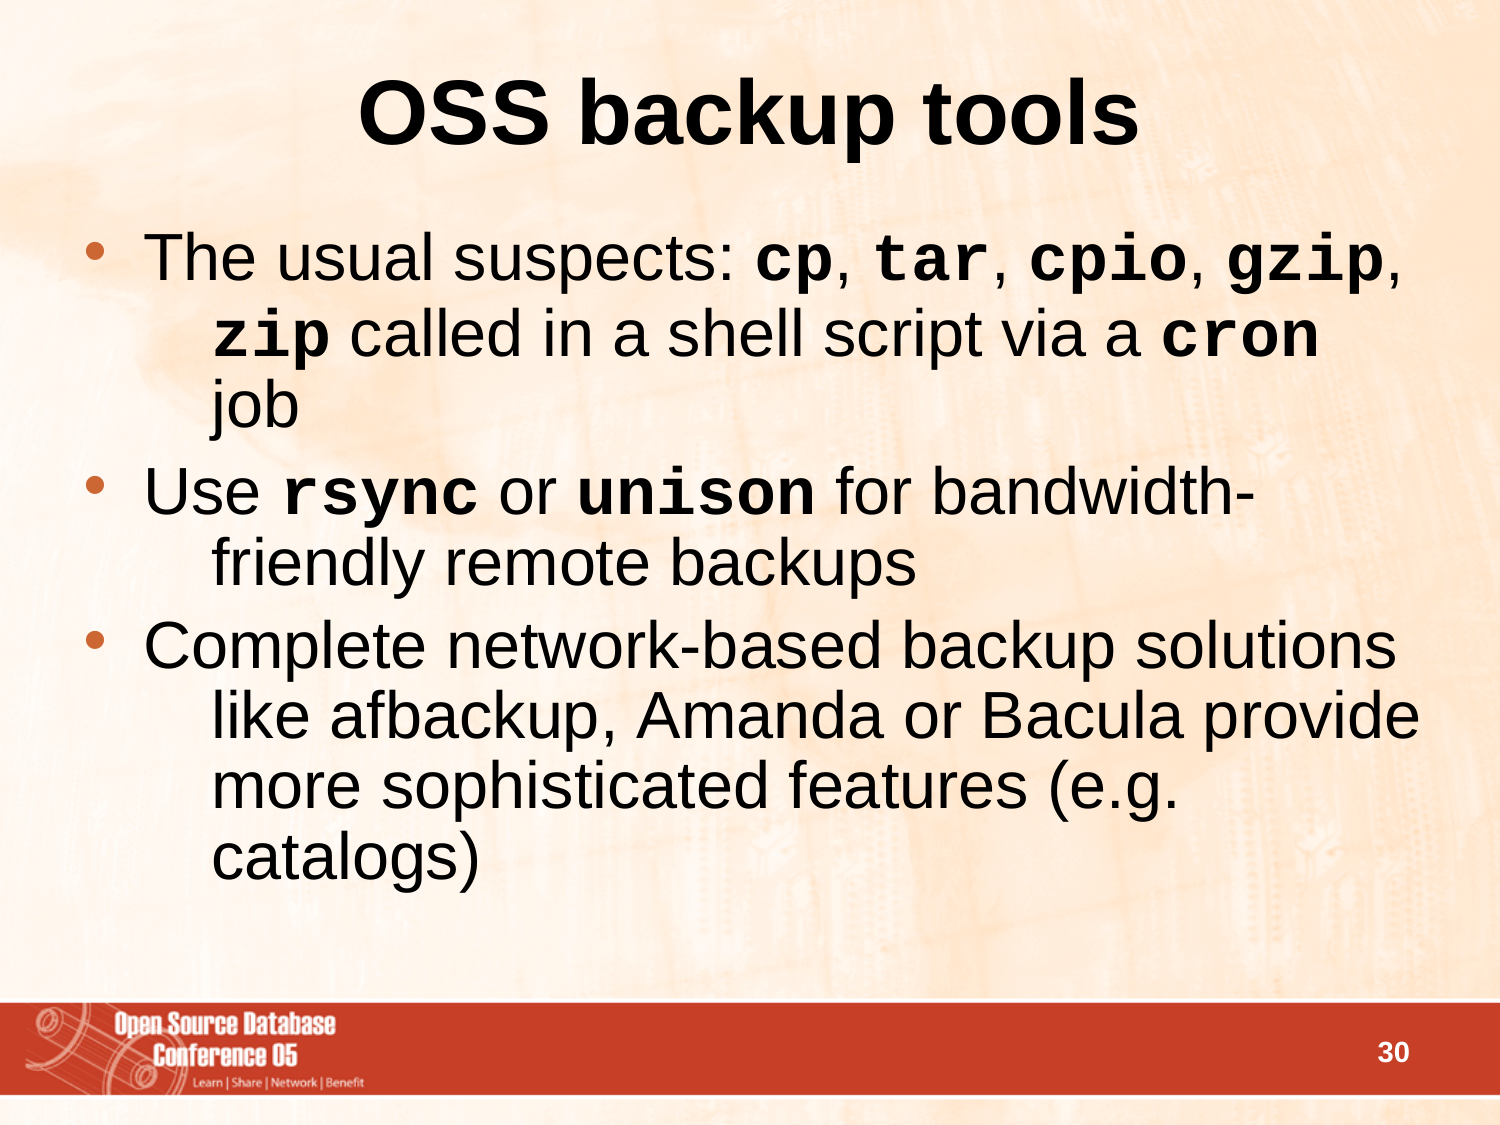

# OSS backup tools
The usual suspects: cp, tar, cpio, gzip, zip called in a shell script via a cron job
Use rsync or unison for bandwidth-friendly remote backups
Complete network-based backup solutions like afbackup, Amanda or Bacula provide more sophisticated features (e.g. catalogs)
30